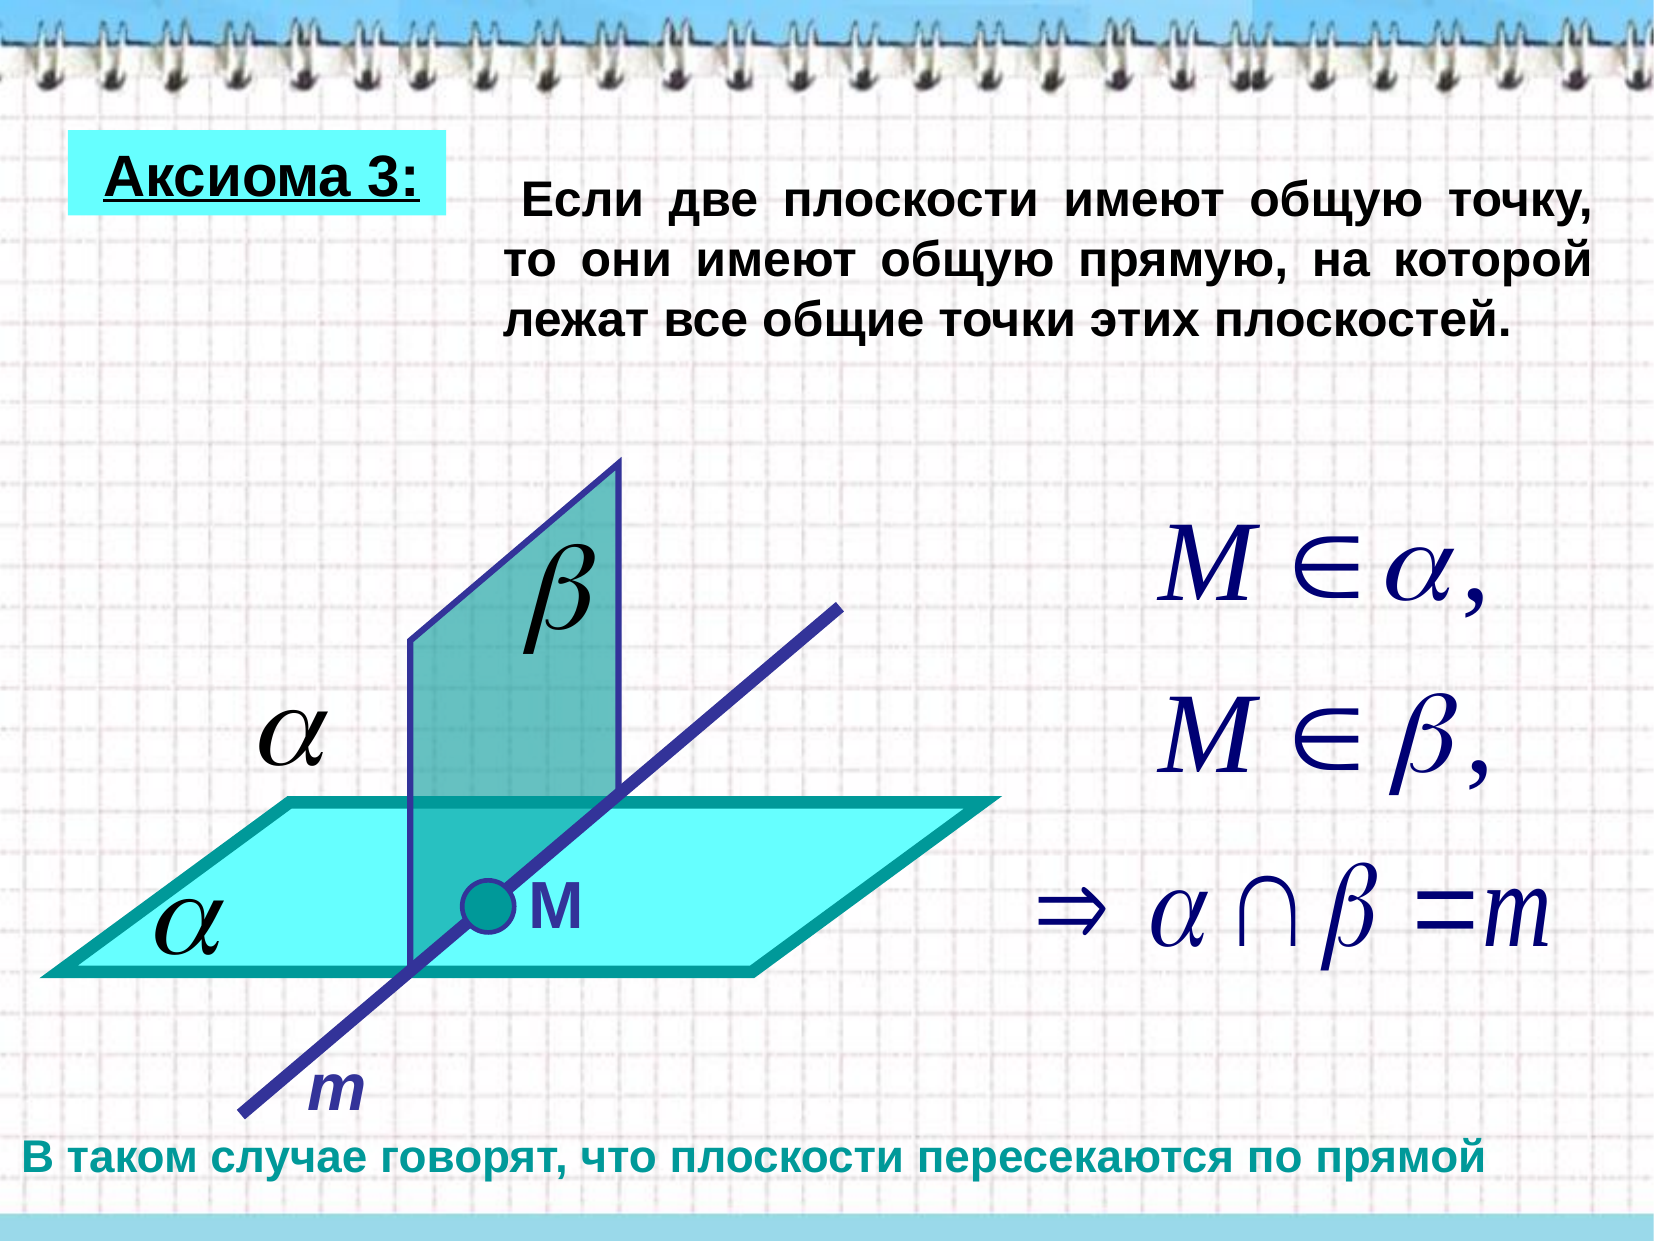

Аксиома 3:
Если две плоскости имеют общую точку, то они имеют общую прямую, на которой лежат все общие точки этих плоскостей.
m
М
В таком случае говорят, что плоскости пересекаются по прямой